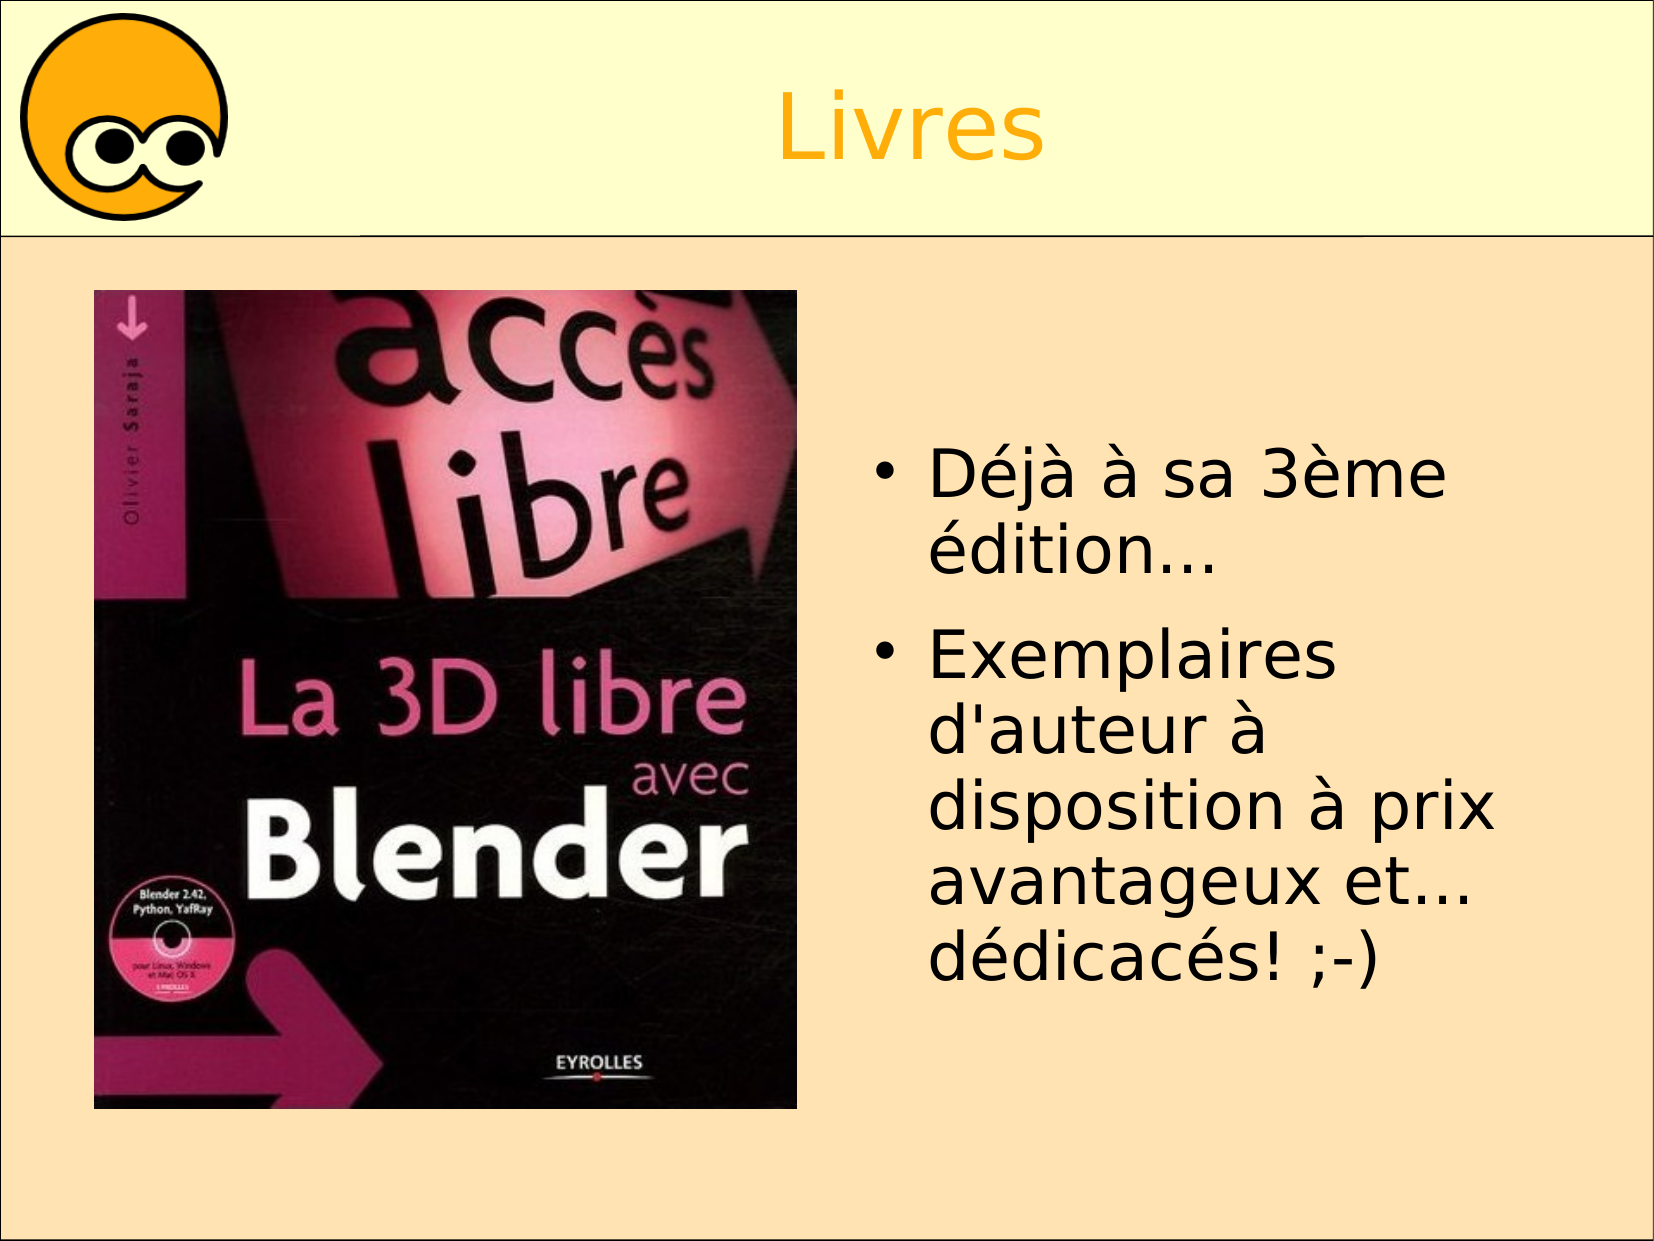

# Livres
Déjà à sa 3ème édition...
Exemplaires d'auteur à disposition à prix avantageux et... dédicacés! ;-)